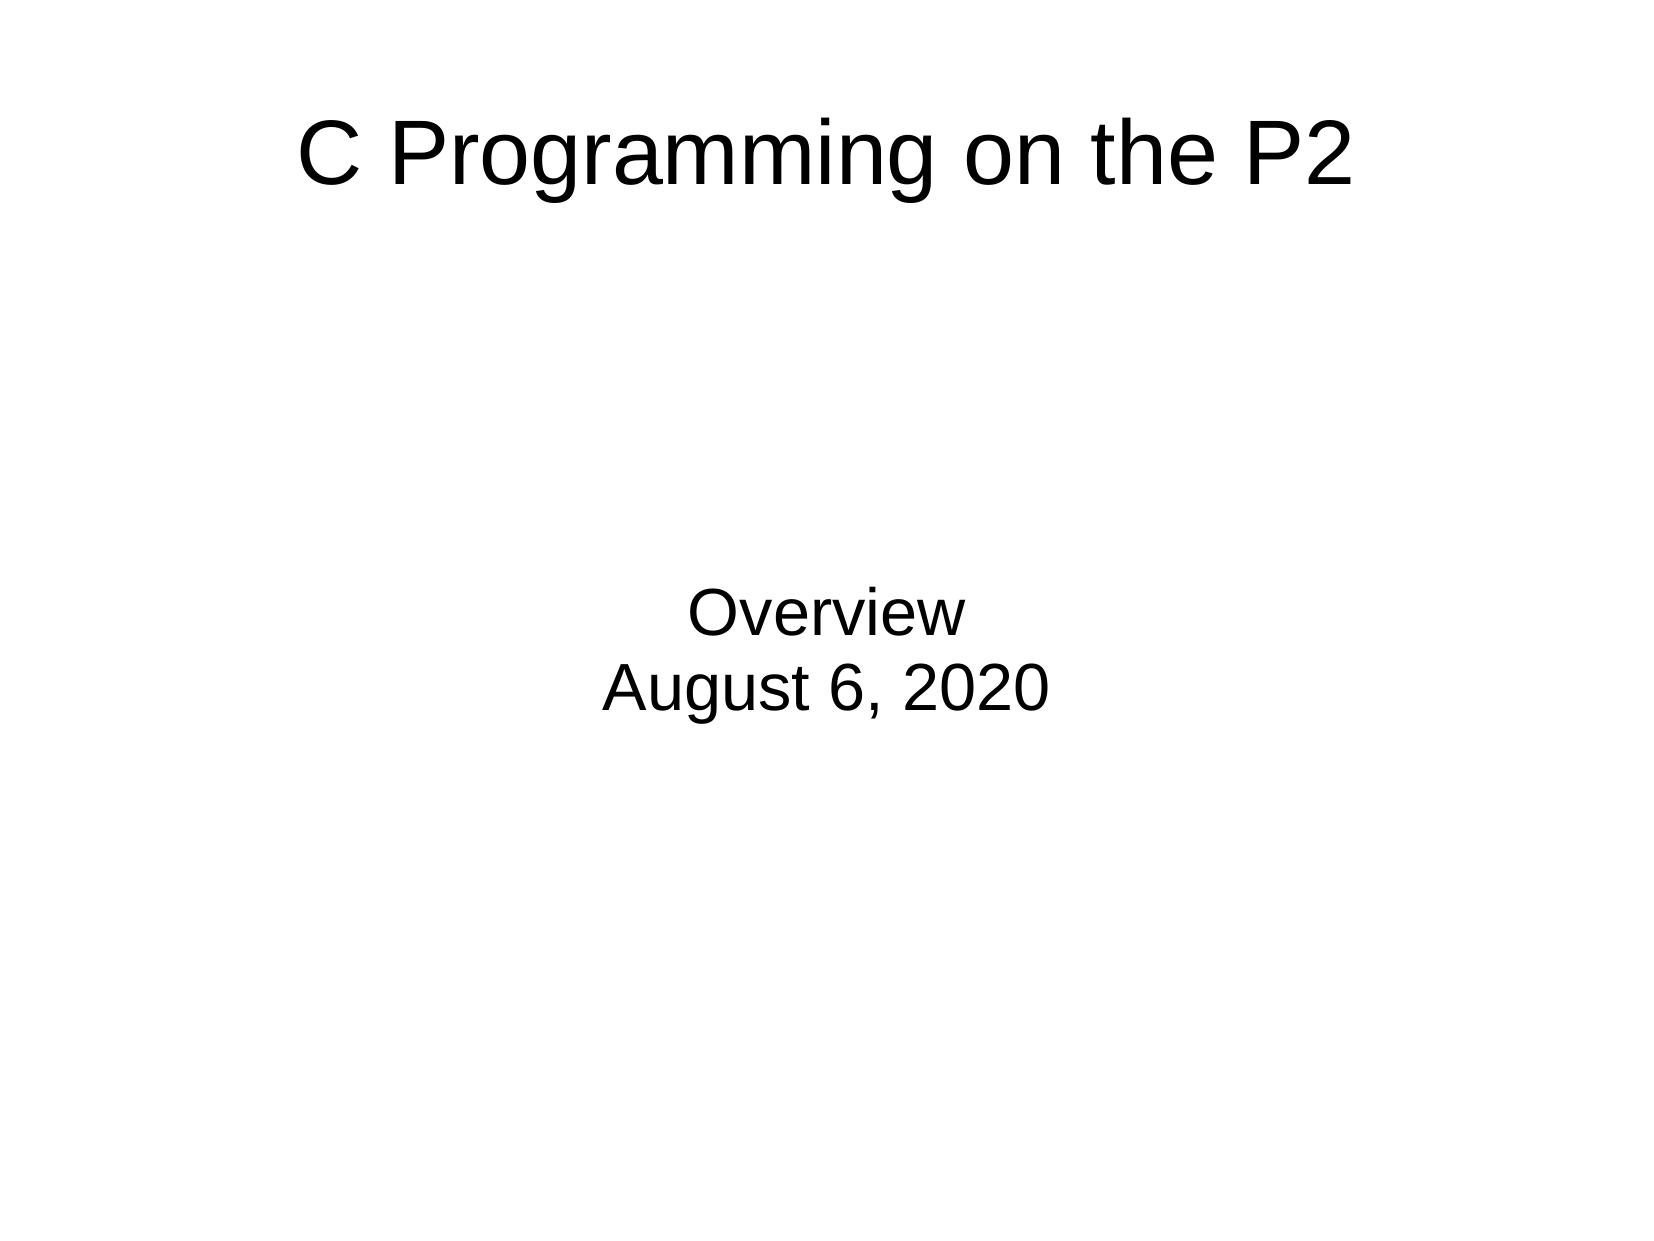

# C Programming on the P2
Overview
August 6, 2020